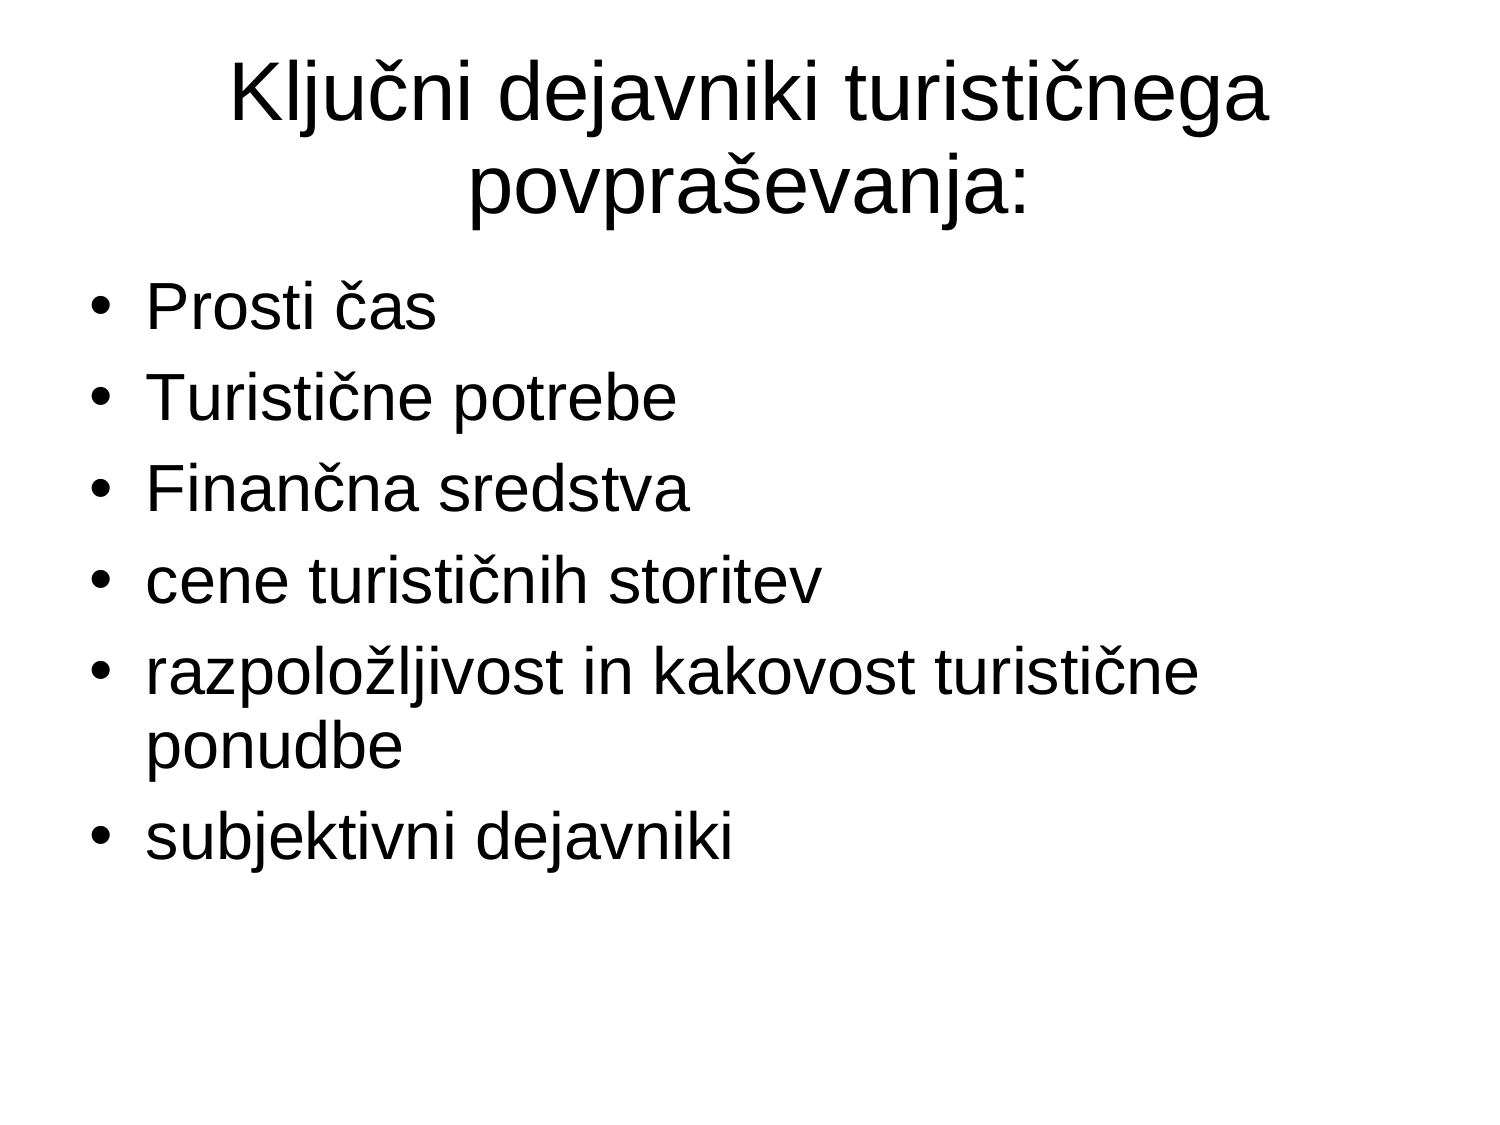

# Ključni dejavniki turističnega povpraševanja:
Prosti čas
Turistične potrebe
Finančna sredstva
cene turističnih storitev
razpoložljivost in kakovost turistične ponudbe
subjektivni dejavniki